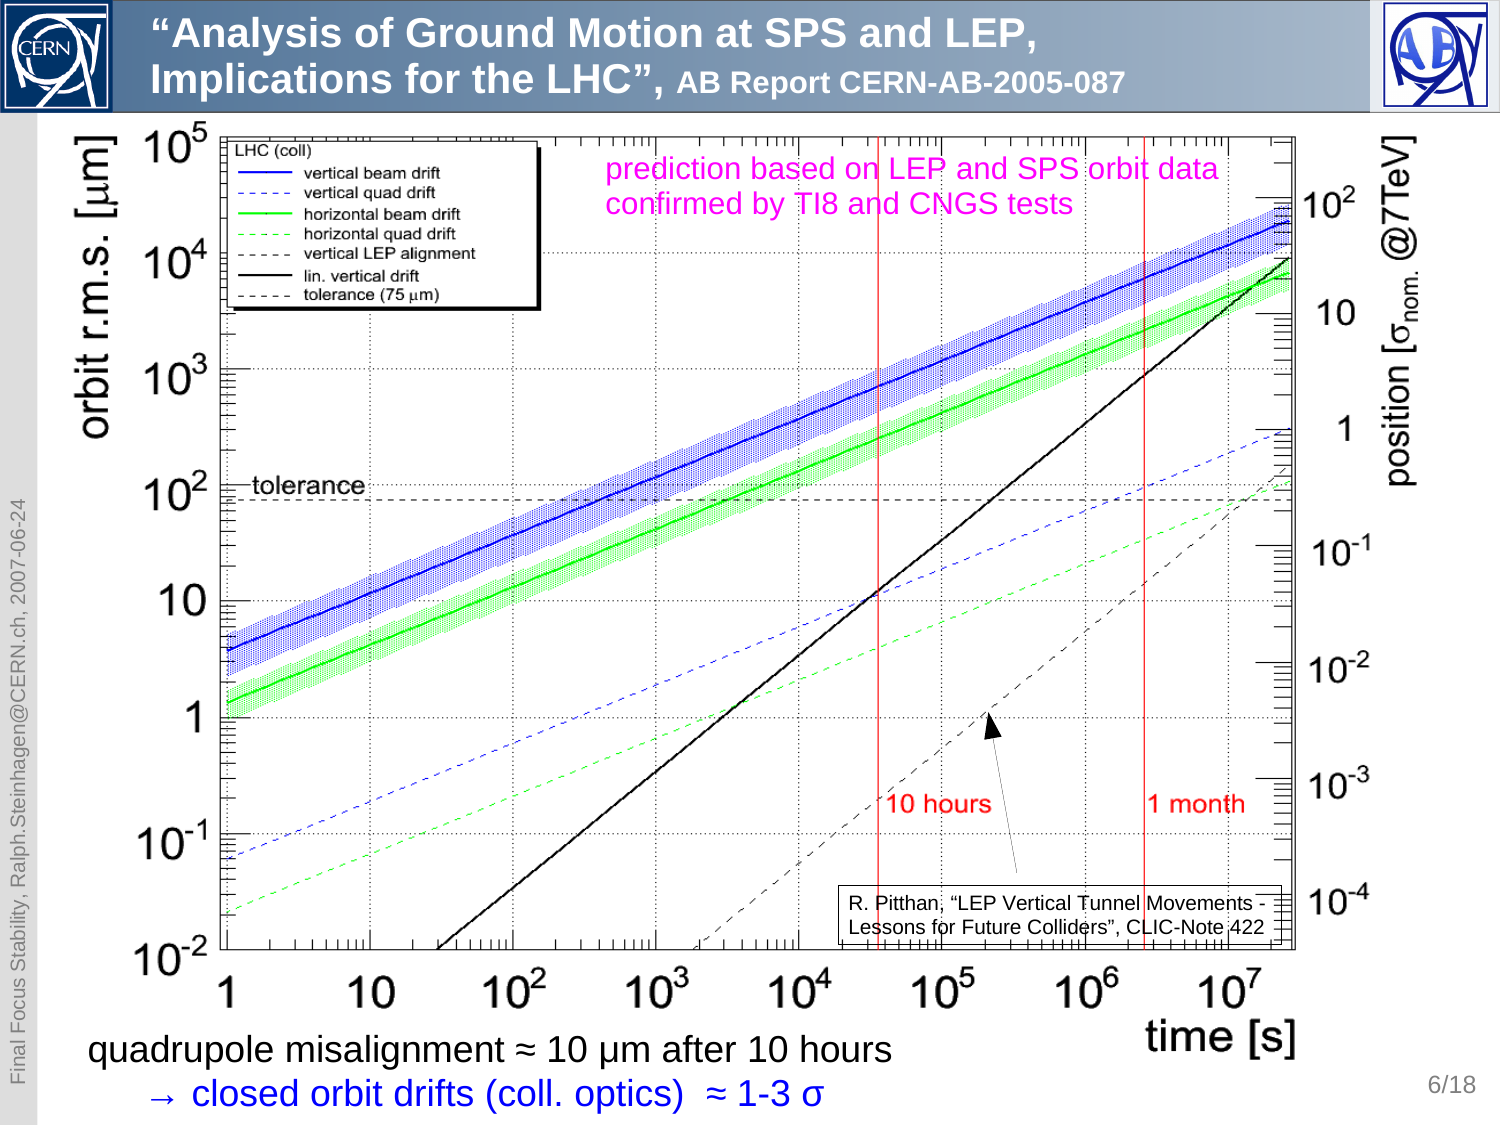

# “Analysis of Ground Motion at SPS and LEP, Implications for the LHC”, AB Report CERN-AB-2005-087
prediction based on LEP and SPS orbit data
confirmed by TI8 and CNGS tests
R. Pitthan, “LEP Vertical Tunnel Movements -
Lessons for Future Colliders”, CLIC-Note 422
quadrupole misalignment ≈ 10 μm after 10 hours				→ closed orbit drifts (coll. optics) ≈ 1-3 σ